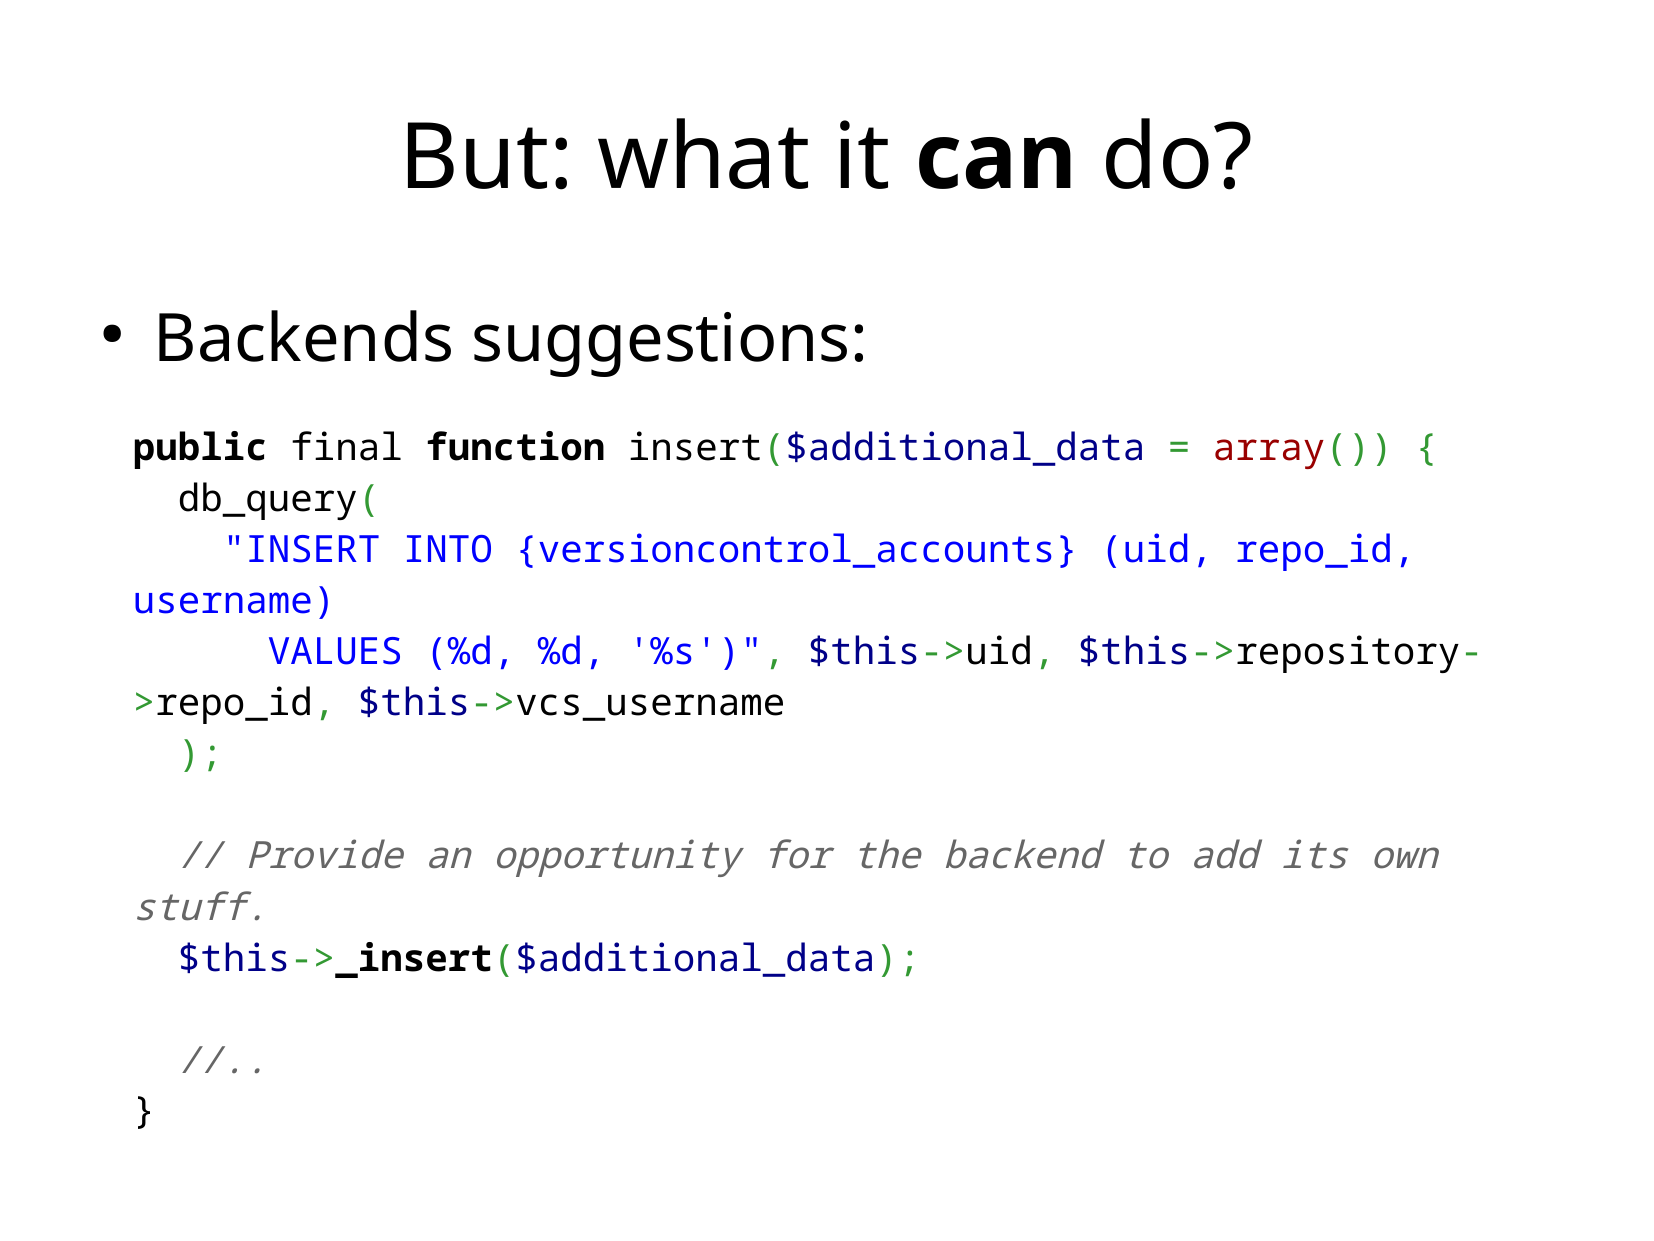

# But: what it can do?
Backends suggestions:
public final function insert($additional_data = array()) {
 db_query(
 "INSERT INTO {versioncontrol_accounts} (uid, repo_id, username)
 VALUES (%d, %d, '%s')", $this->uid, $this->repository->repo_id, $this->vcs_username
 );
 // Provide an opportunity for the backend to add its own stuff.
 $this->_insert($additional_data);
 //..
}